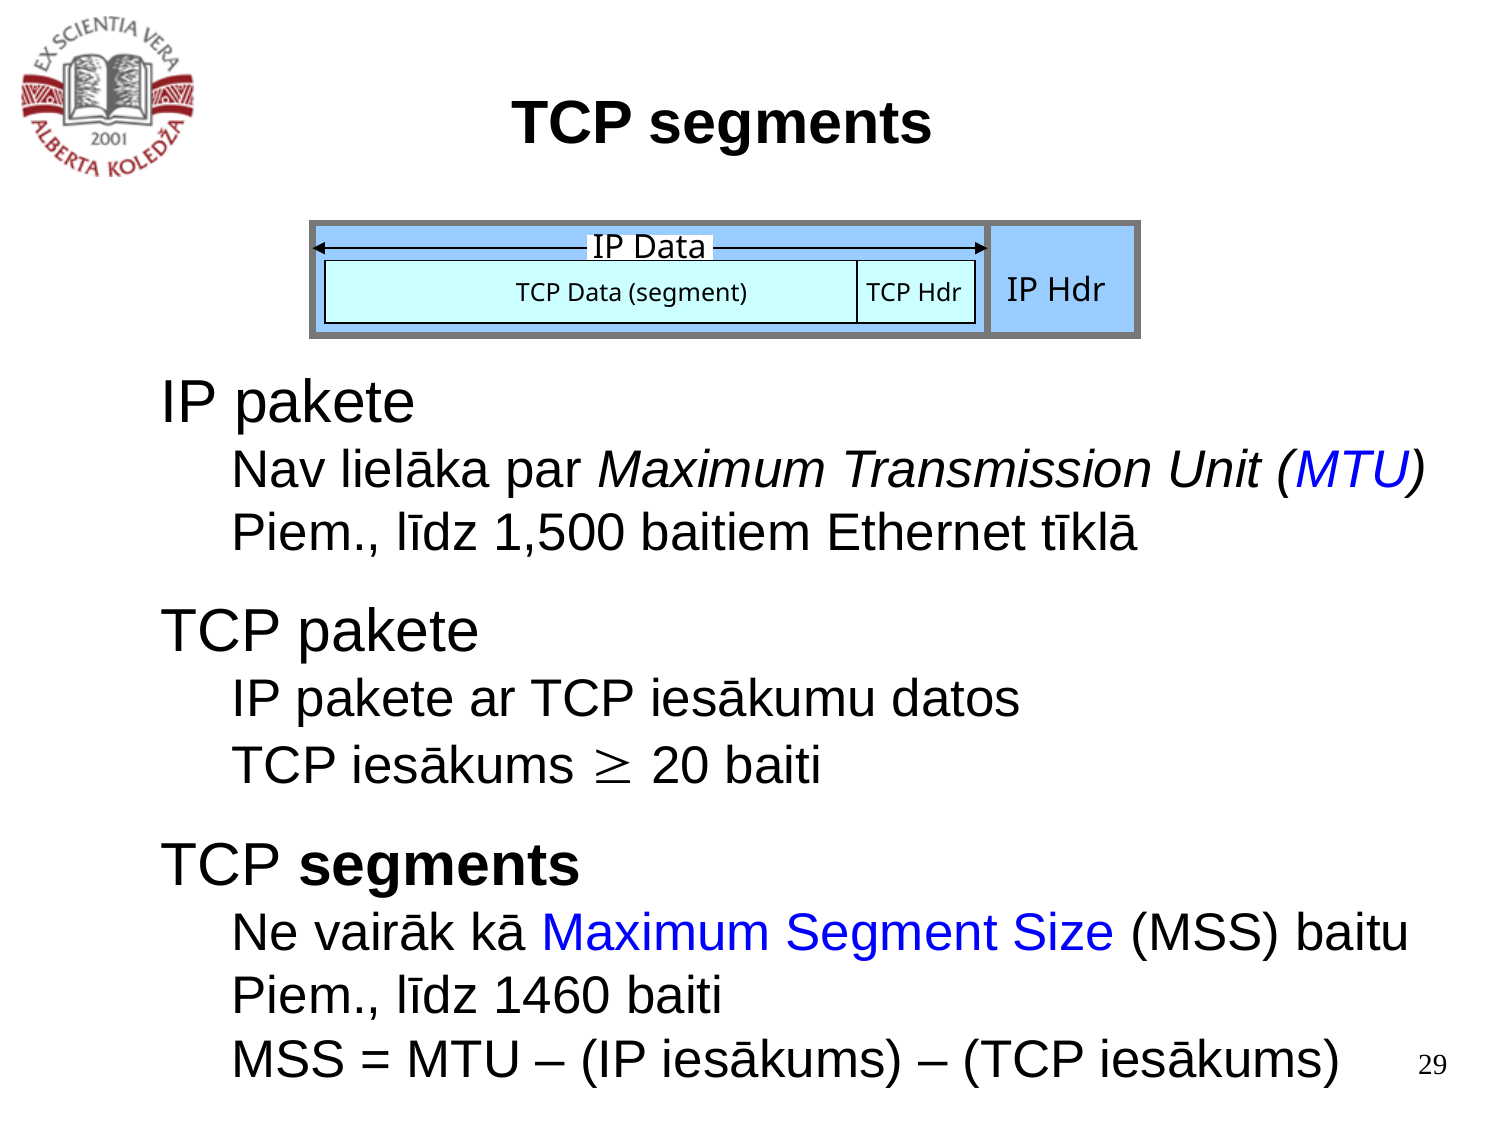

# TCP segments
IP Data
IP Hdr
TCP Data (segment)
TCP Hdr
IP pakete
Nav lielāka par Maximum Transmission Unit (MTU)
Piem., līdz 1,500 baitiem Ethernet tīklā
TCP pakete
IP pakete ar TCP iesākumu datos
TCP iesākums  20 baiti
TCP segments
Ne vairāk kā Maximum Segment Size (MSS) baitu
Piem., līdz 1460 baiti
MSS = MTU – (IP iesākums) – (TCP iesākums)